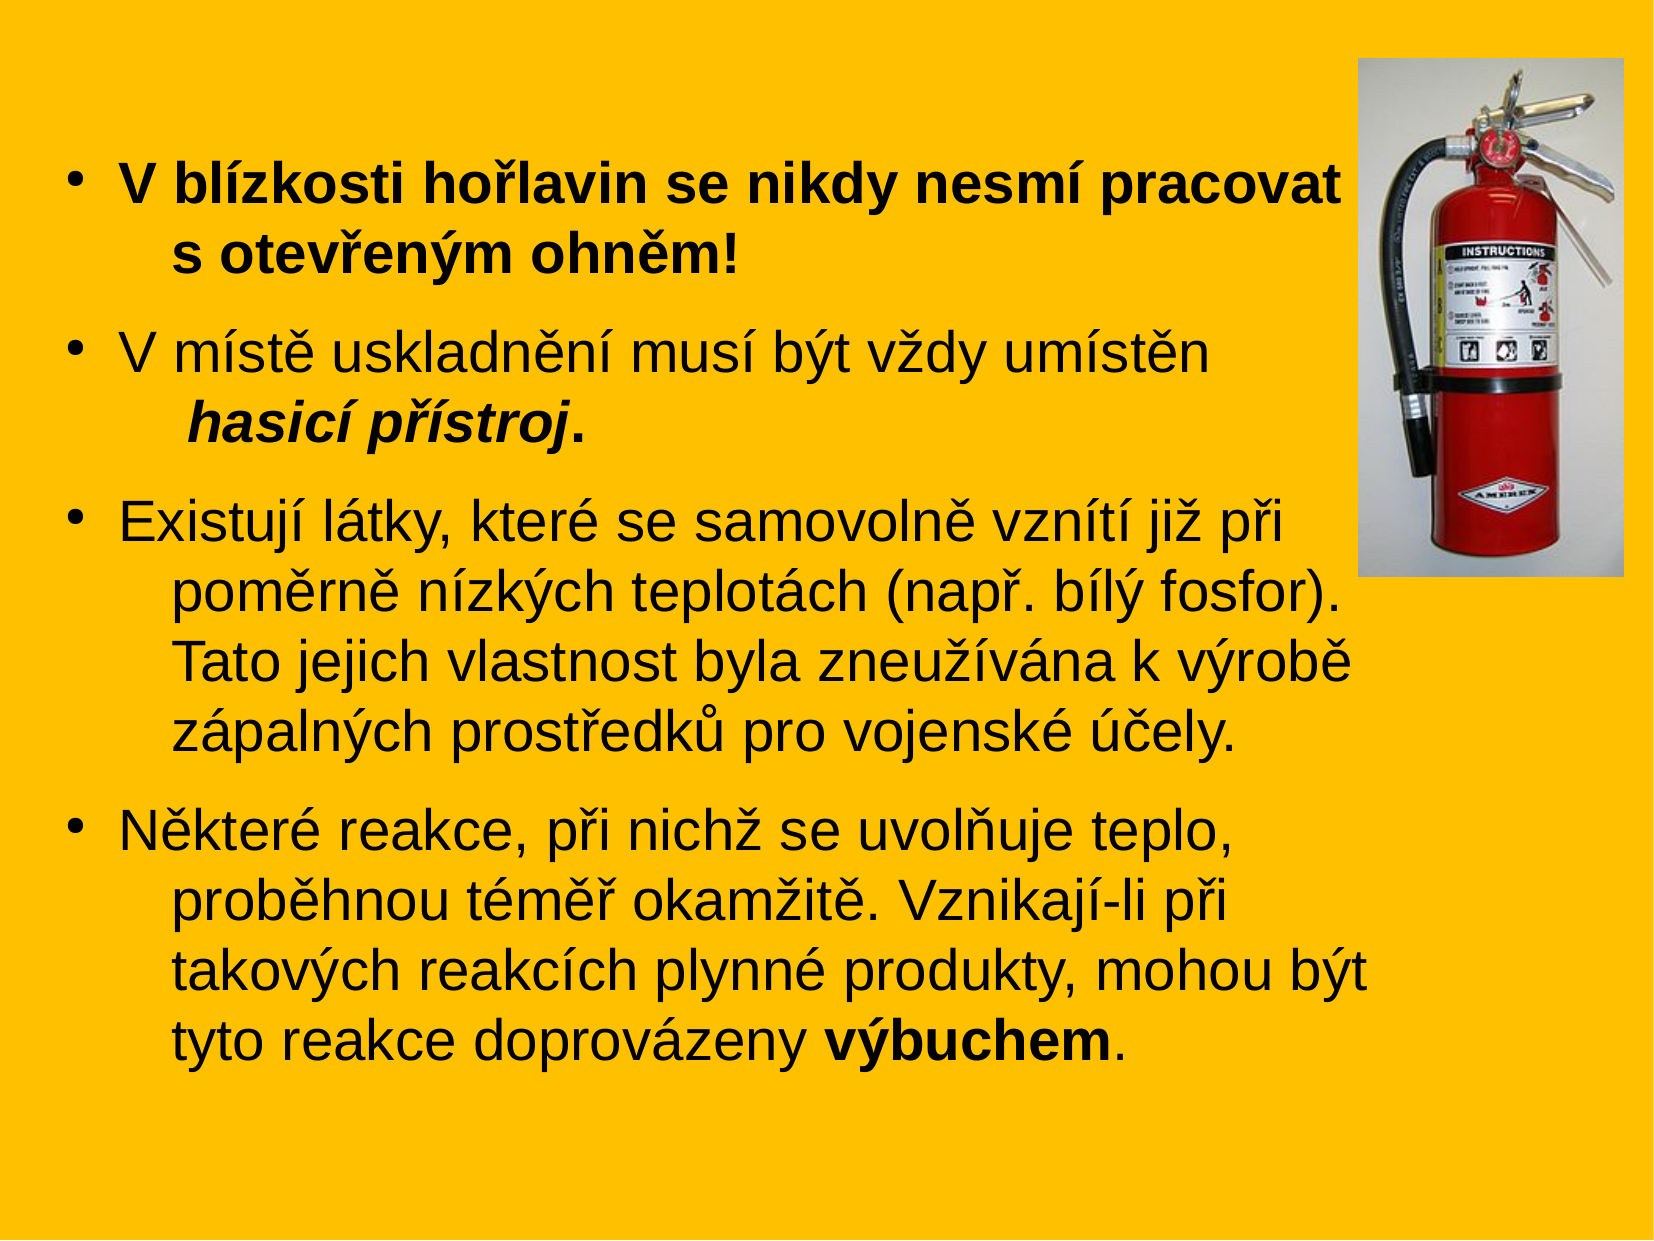

# V blízkosti hořlavin se nikdy nesmí pracovat s otevřeným ohněm!
V místě uskladnění musí být vždy umístěn hasicí přístroj.
Existují látky, které se samovolně vznítí již při poměrně nízkých teplotách (např. bílý fosfor). Tato jejich vlastnost byla zneužívána k výrobě zápalných prostředků pro vojenské účely.
Některé reakce, při nichž se uvolňuje teplo, proběhnou téměř okamžitě. Vznikají-li při takových reakcích plynné produkty, mohou být tyto reakce doprovázeny výbuchem.